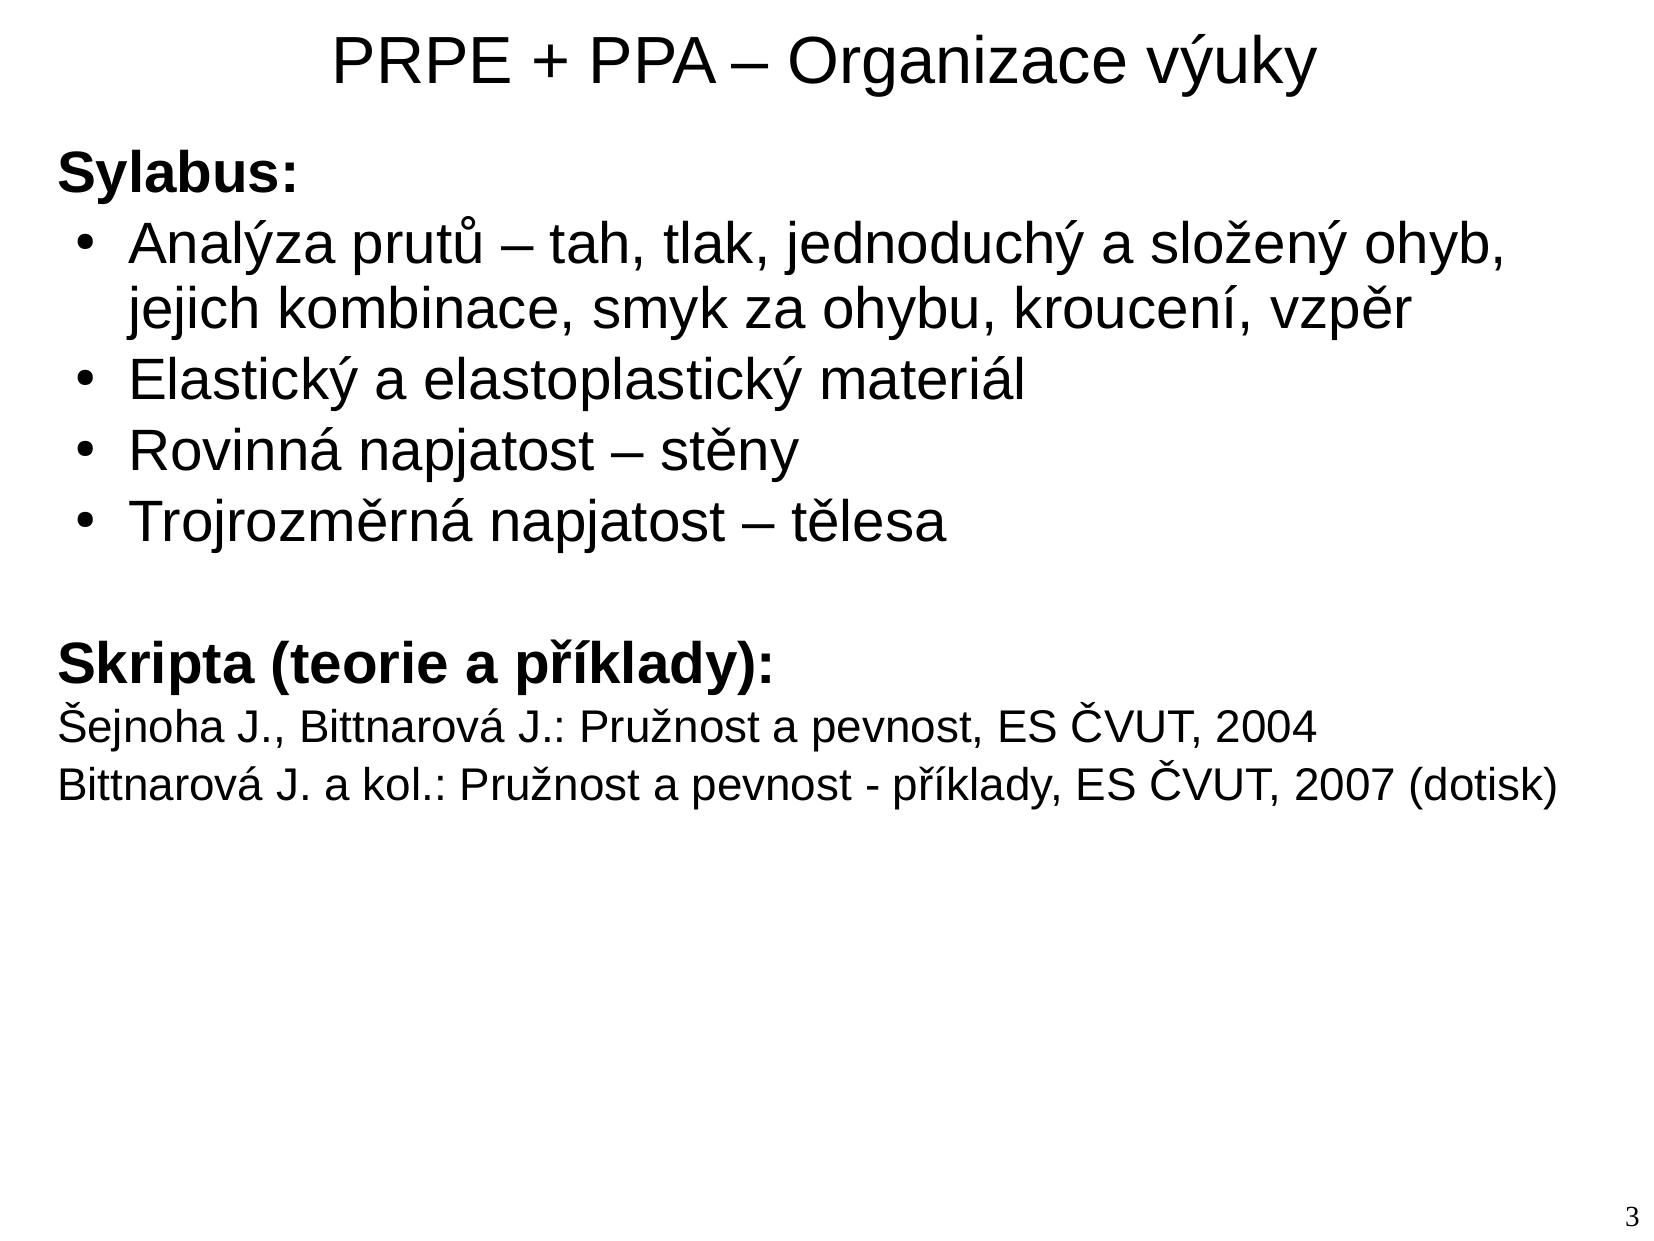

PRPE + PPA – Organizace výuky
# Sylabus:
Analýza prutů – tah, tlak, jednoduchý a složený ohyb, jejich kombinace, smyk za ohybu, kroucení, vzpěr
Elastický a elastoplastický materiál
Rovinná napjatost – stěny
Trojrozměrná napjatost – tělesa
Skripta (teorie a příklady):
Šejnoha J., Bittnarová J.: Pružnost a pevnost, ES ČVUT, 2004
Bittnarová J. a kol.: Pružnost a pevnost - příklady, ES ČVUT, 2007 (dotisk)
3